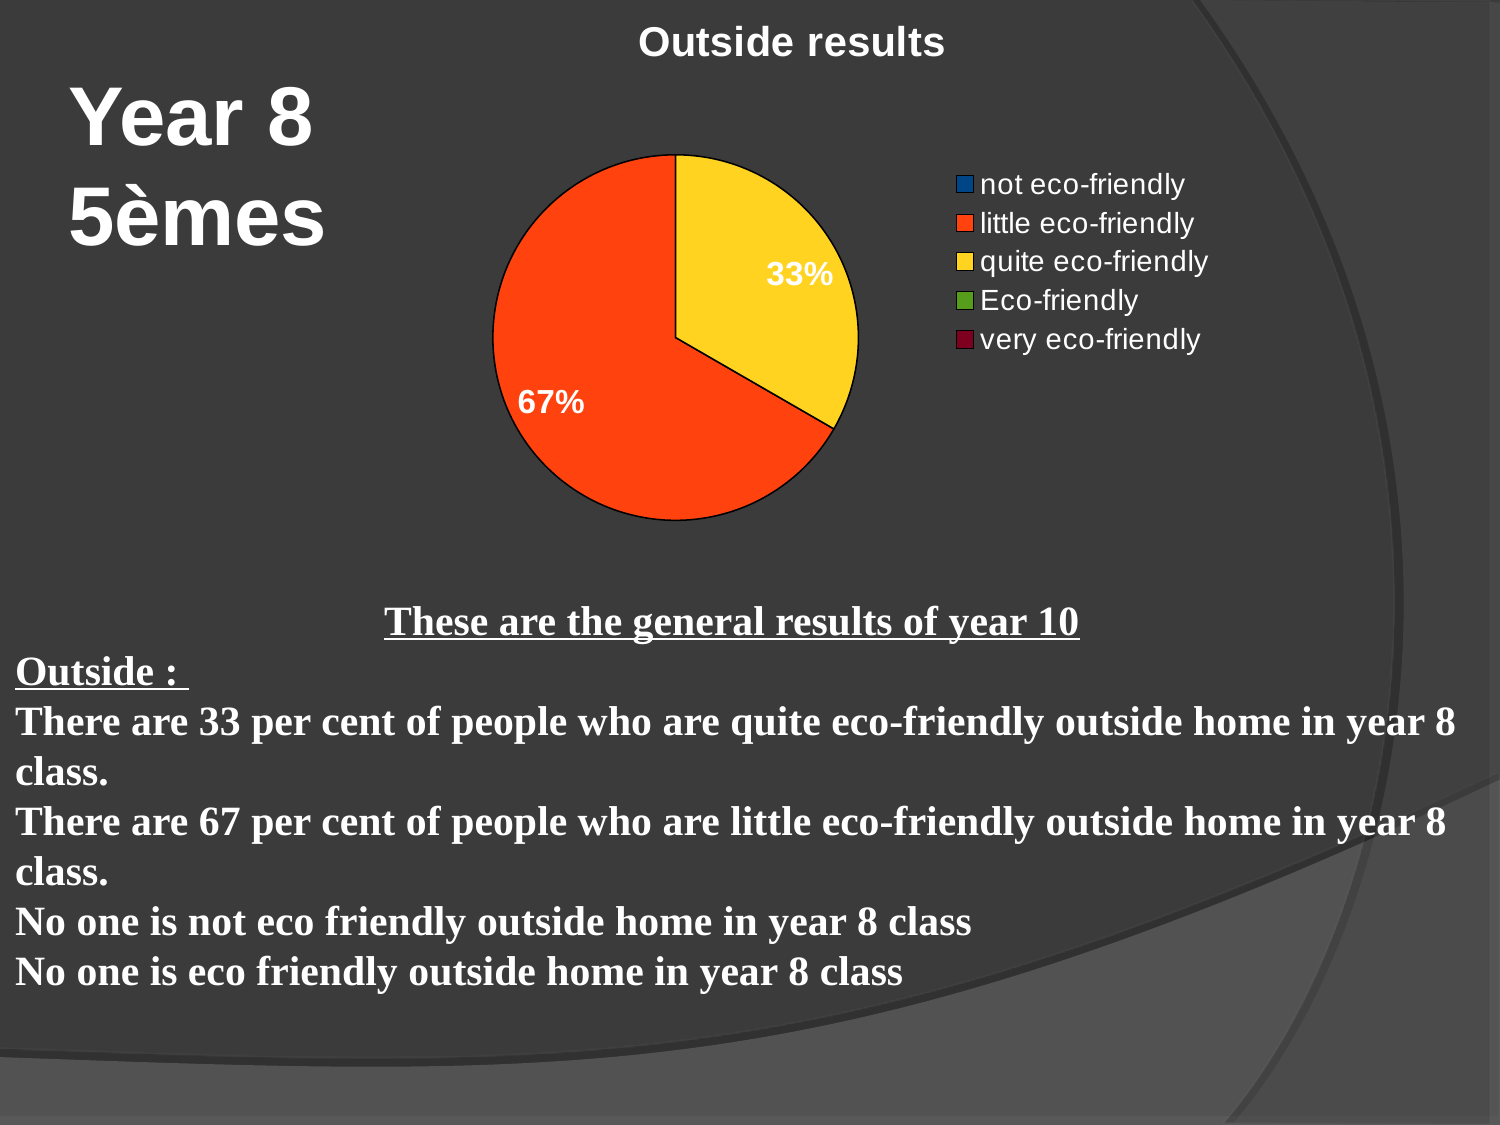

### Chart: Outside results
| Category | Colonne C |
|---|---|
| not eco-friendly | 0.0 |
| little eco-friendly | 14.0 |
| quite eco-friendly | 7.0 |
| Eco-friendly | 0.0 |
| very eco-friendly | 0.0 |Year 8 5èmes
					These are the general results of year 10
Outside :
There are 33 per cent of people who are quite eco-friendly outside home in year 8 class.
There are 67 per cent of people who are little eco-friendly outside home in year 8 class.
No one is not eco friendly outside home in year 8 class
No one is eco friendly outside home in year 8 class